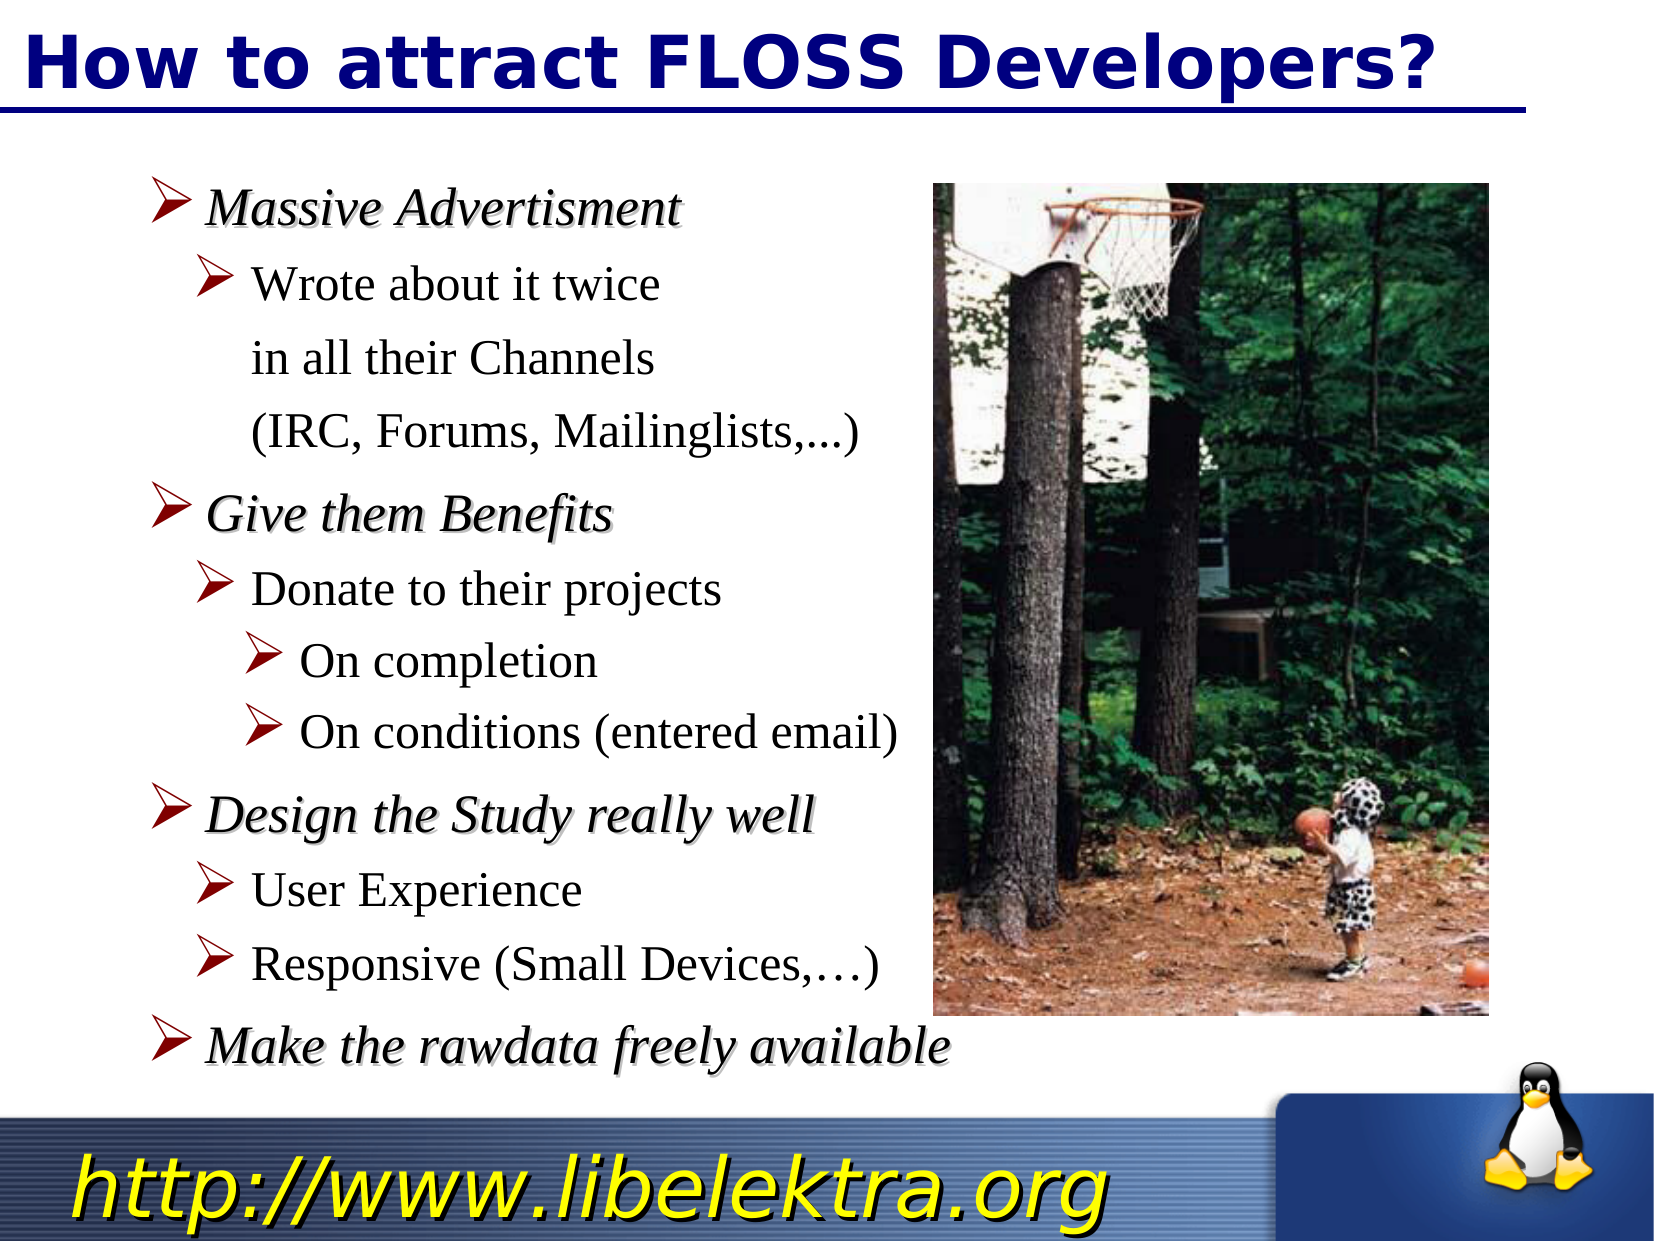

How to attract FLOSS Developers?
# Massive Advertisment
Wrote about it twice
in all their Channels
(IRC, Forums, Mailinglists,...)
Give them Benefits
Donate to their projects
On completion
On conditions (entered email)
Design the Study really well
User Experience
Responsive (Small Devices,…)
Make the rawdata freely available